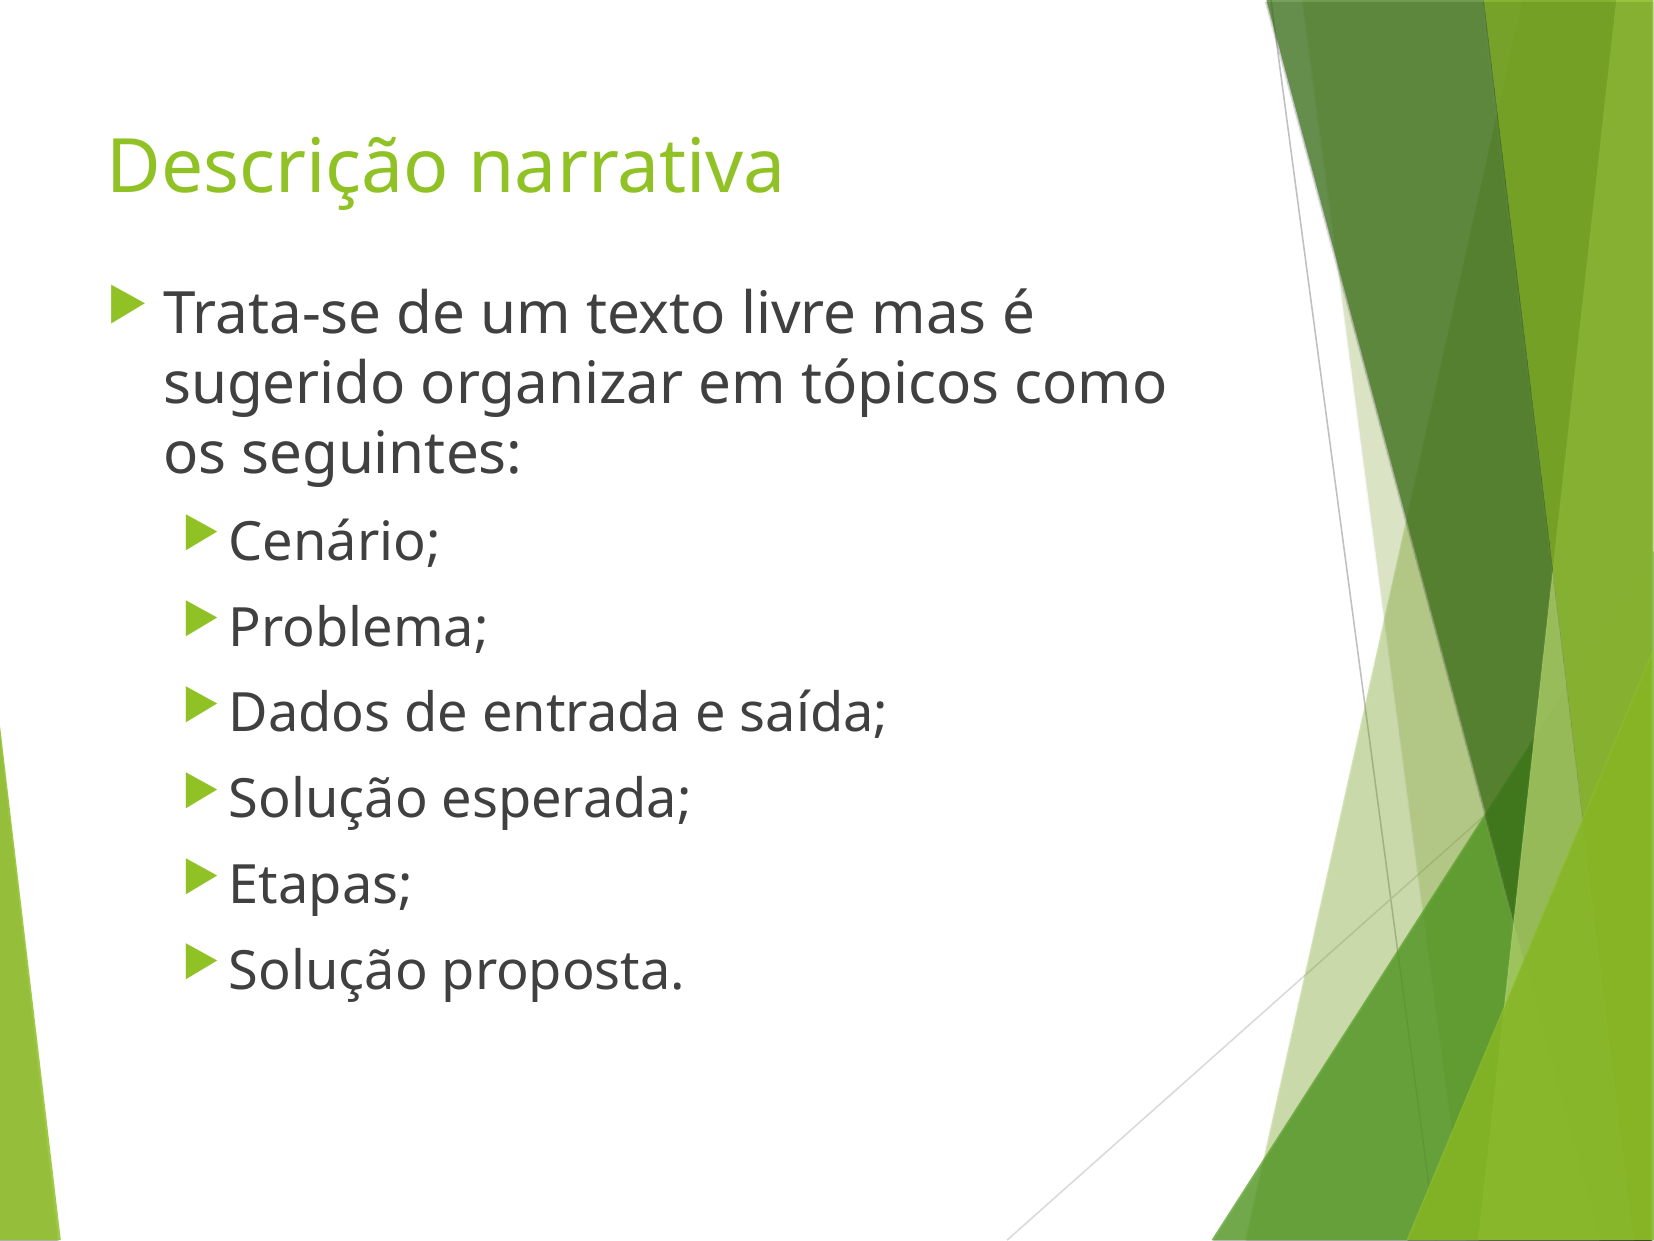

# Descrição narrativa
Trata-se de um texto livre mas é sugerido organizar em tópicos como os seguintes:
Cenário;
Problema;
Dados de entrada e saída;
Solução esperada;
Etapas;
Solução proposta.